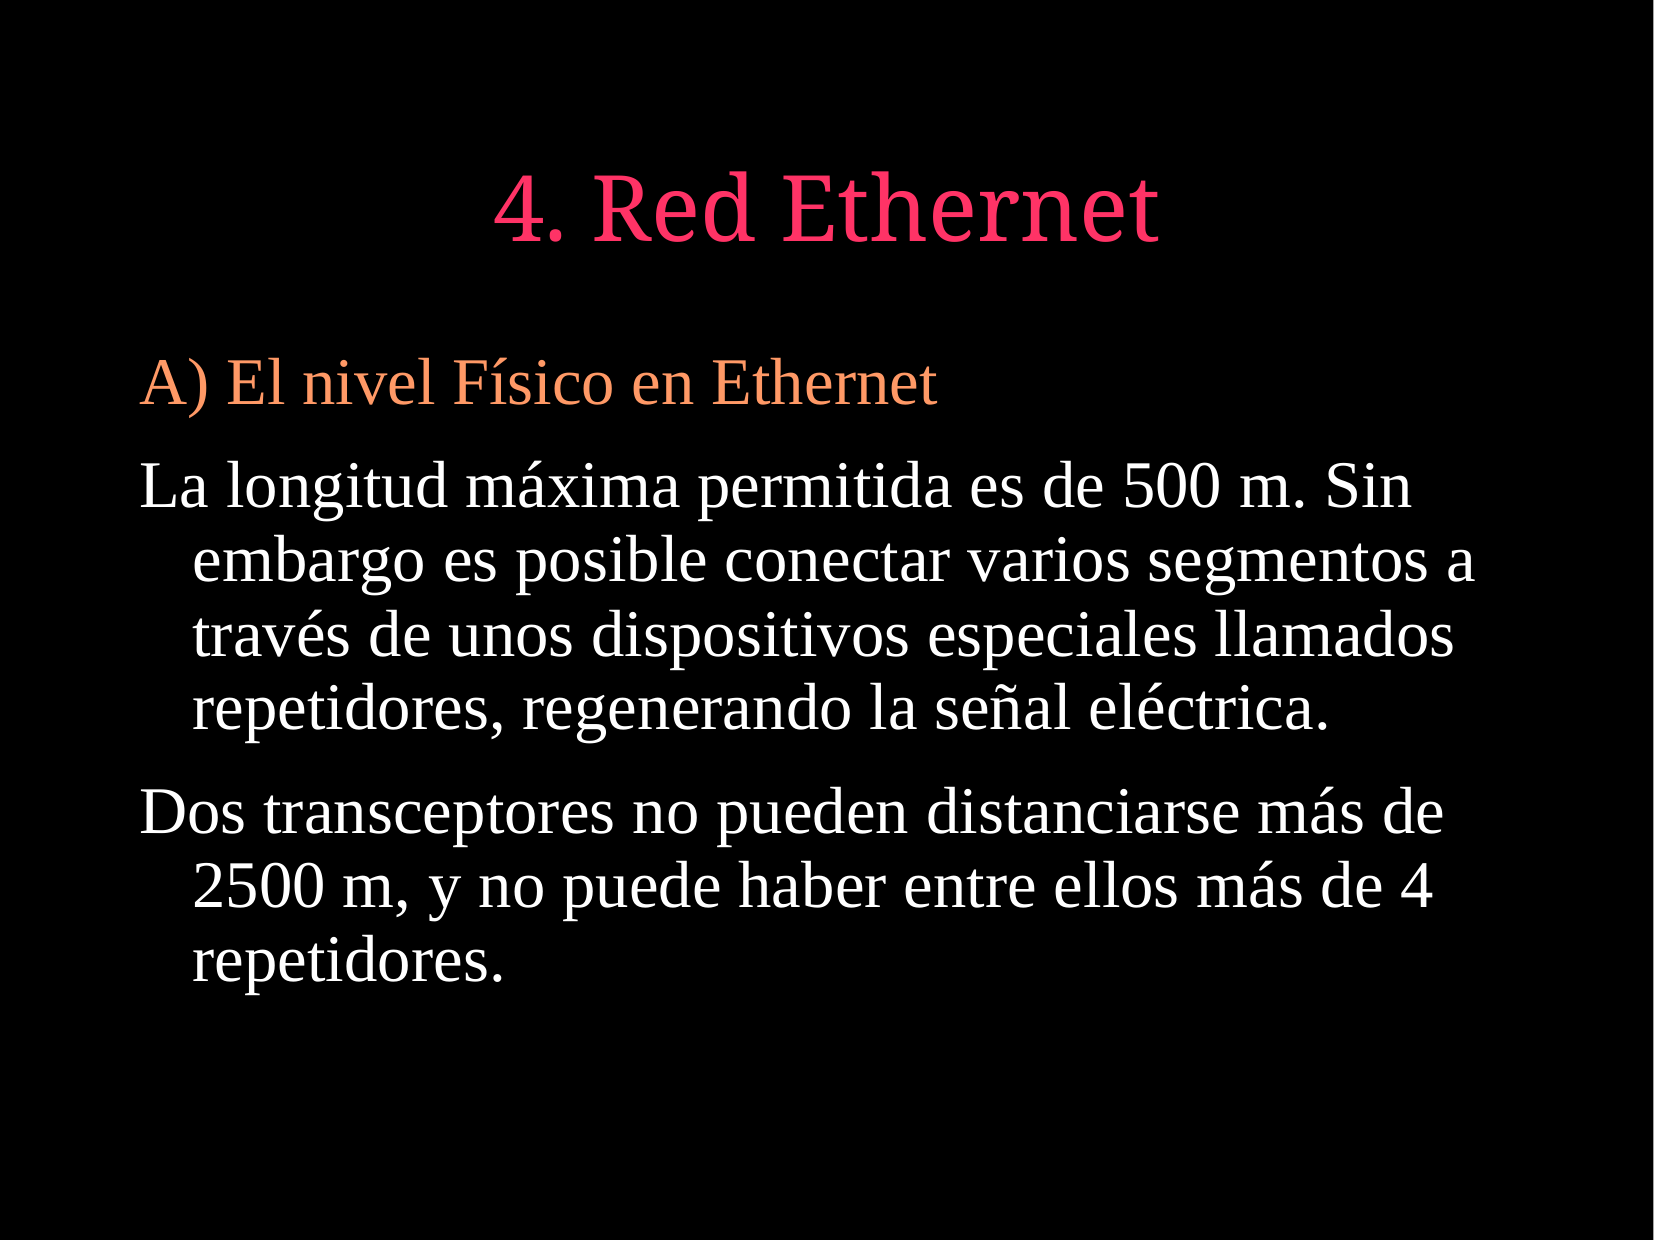

# 4. Red Ethernet
A) El nivel Físico en Ethernet
La longitud máxima permitida es de 500 m. Sin embargo es posible conectar varios segmentos a través de unos dispositivos especiales llamados repetidores, regenerando la señal eléctrica.
Dos transceptores no pueden distanciarse más de 2500 m, y no puede haber entre ellos más de 4 repetidores.